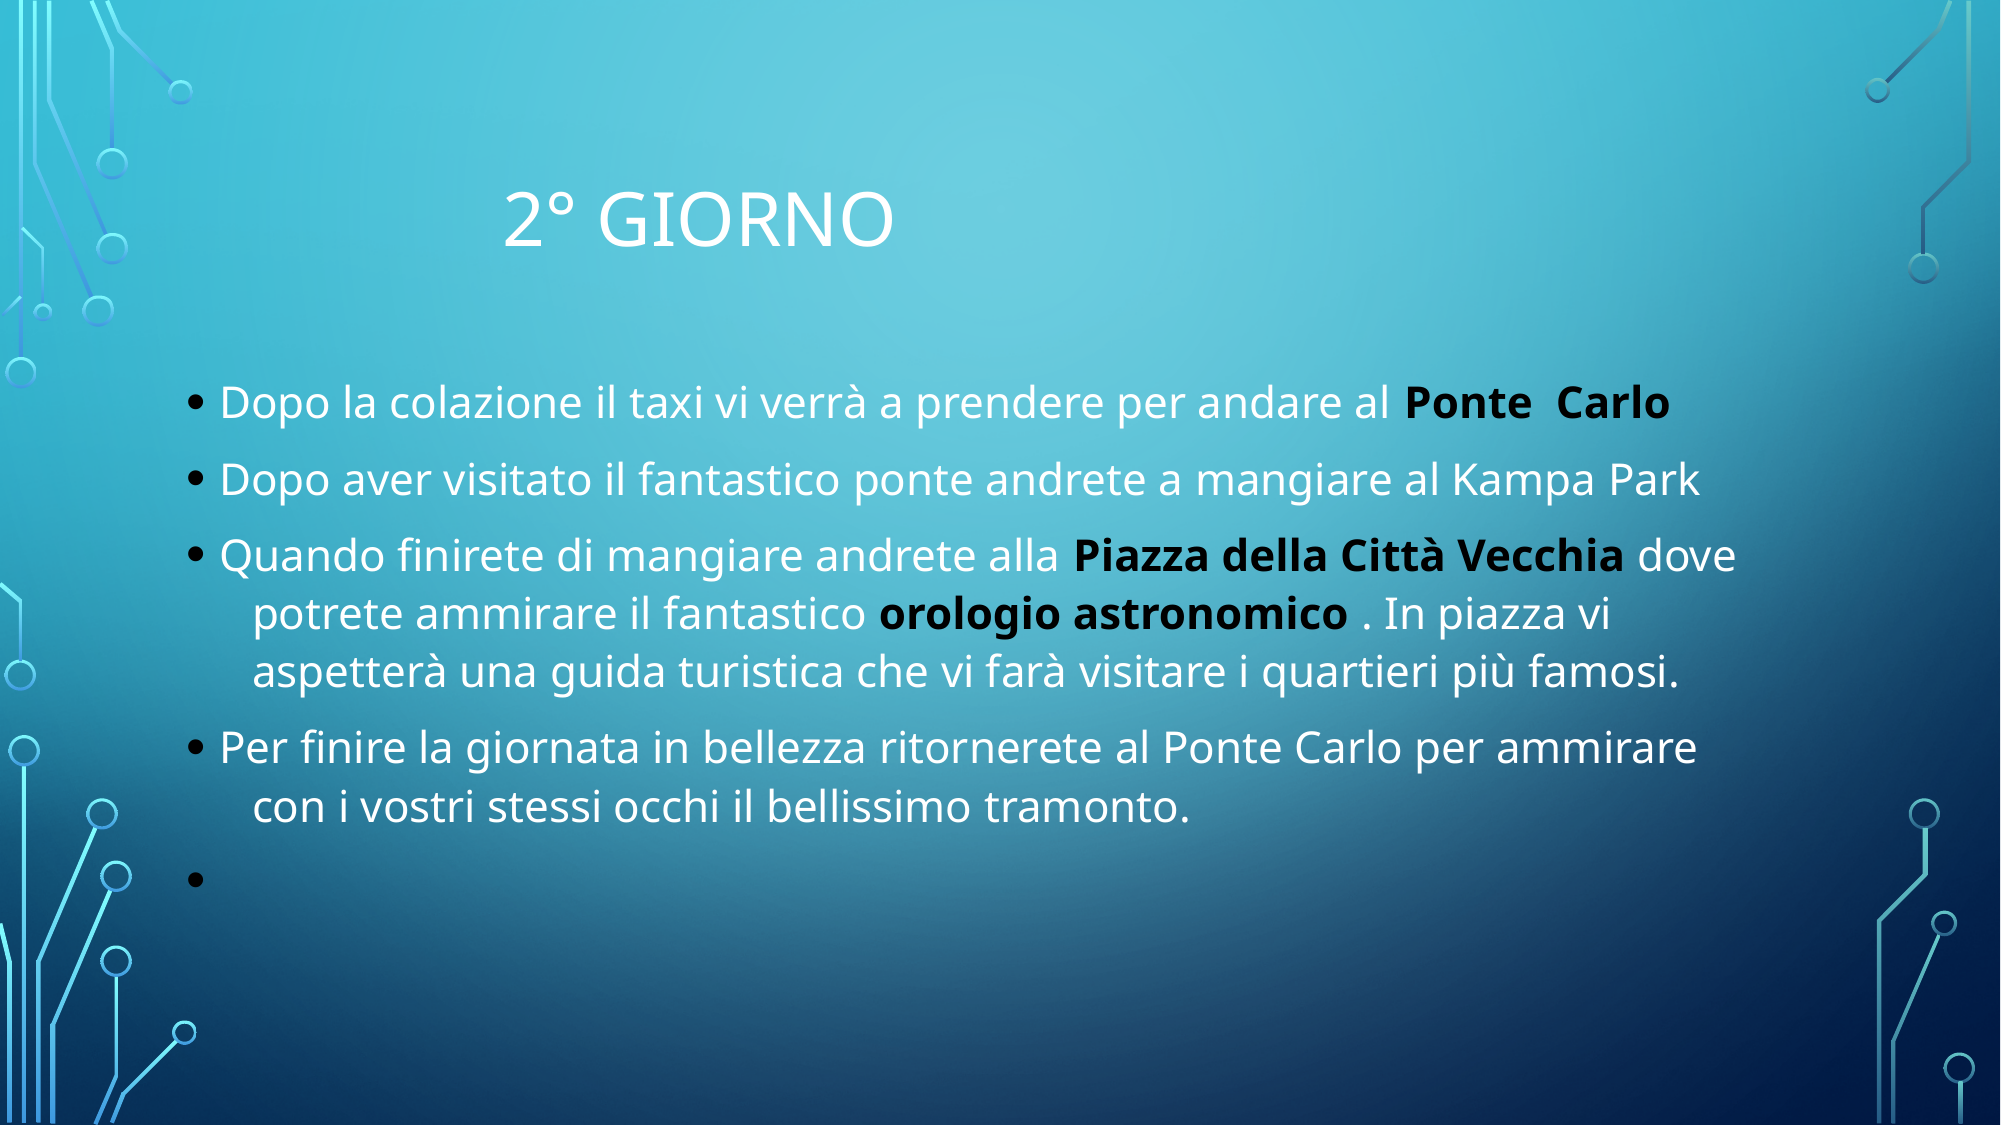

# 2° GIORNO
Dopo la colazione il taxi vi verrà a prendere per andare al Ponte Carlo
Dopo aver visitato il fantastico ponte andrete a mangiare al Kampa Park
Quando finirete di mangiare andrete alla Piazza della Città Vecchia dove potrete ammirare il fantastico orologio astronomico . In piazza vi aspetterà una guida turistica che vi farà visitare i quartieri più famosi.
Per finire la giornata in bellezza ritornerete al Ponte Carlo per ammirare con i vostri stessi occhi il bellissimo tramonto.